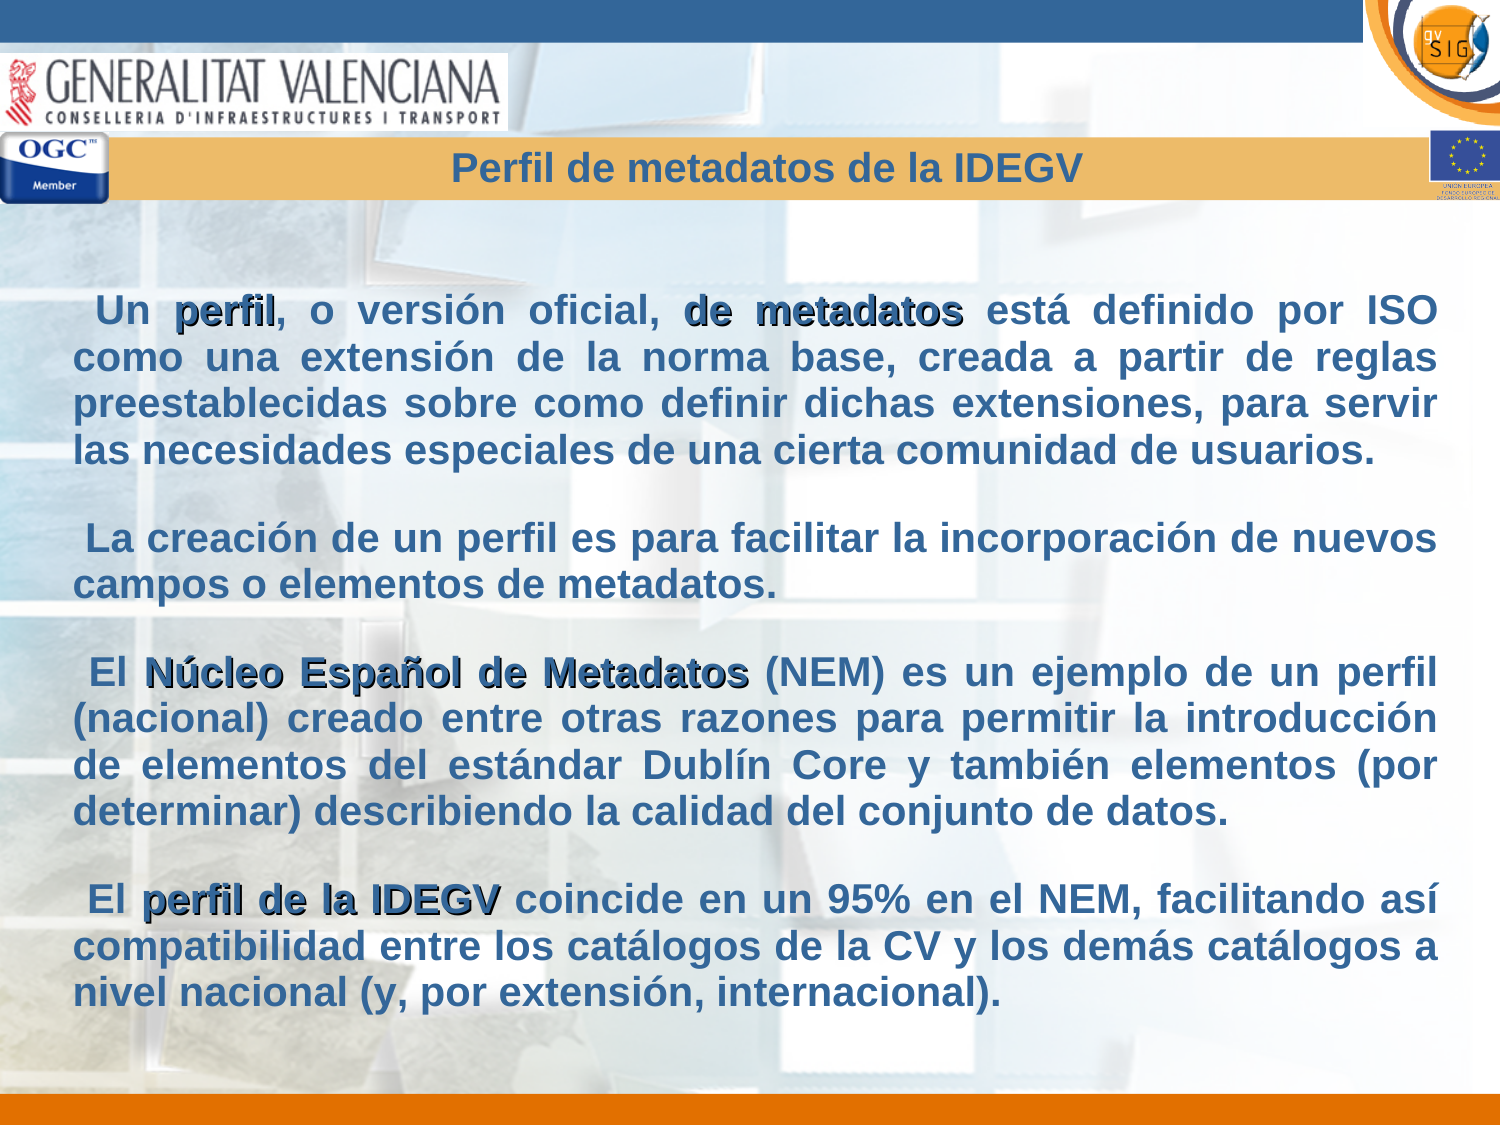

Perfil de metadatos de la IDEGV
 Un perfil, o versión oficial, de metadatos está definido por ISO como una extensión de la norma base, creada a partir de reglas preestablecidas sobre como definir dichas extensiones, para servir las necesidades especiales de una cierta comunidad de usuarios.
 La creación de un perfil es para facilitar la incorporación de nuevos campos o elementos de metadatos.
 El Núcleo Español de Metadatos (NEM) es un ejemplo de un perfil (nacional) creado entre otras razones para permitir la introducción de elementos del estándar Dublín Core y también elementos (por determinar) describiendo la calidad del conjunto de datos.
 El perfil de la IDEGV coincide en un 95% en el NEM, facilitando así compatibilidad entre los catálogos de la CV y los demás catálogos a nivel nacional (y, por extensión, internacional).